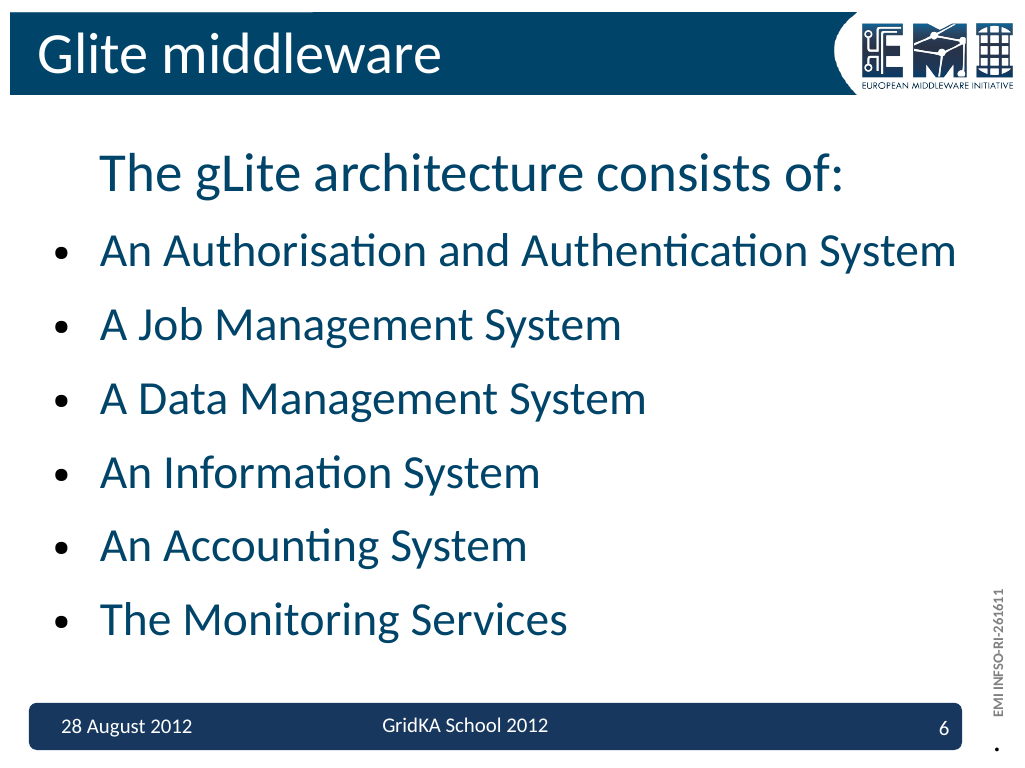

# Glite middleware
The gLite architecture consists of:
An Authorisation and Authentication System
A Job Management System
A Data Management System
An Information System
An Accounting System
The Monitoring Services
GridKA School 2012
6